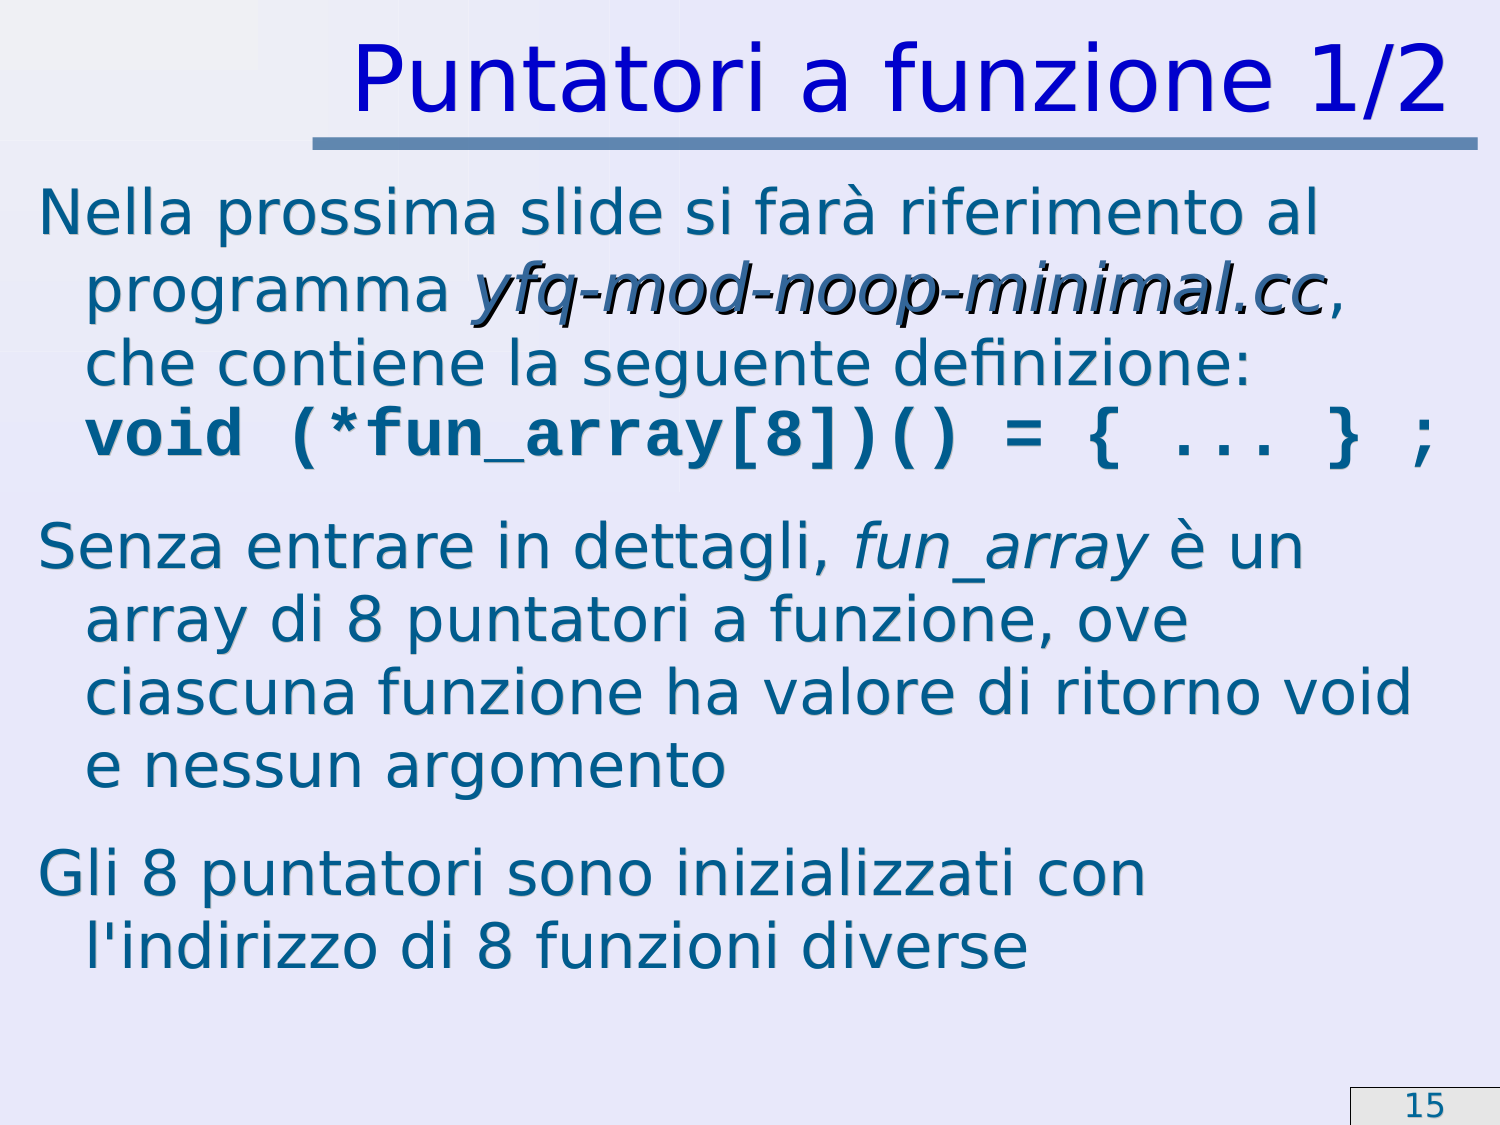

# Puntatori a funzione 1/2
Nella prossima slide si farà riferimento al programma yfq-mod-noop-minimal.cc, che contiene la seguente definizione:
void (*fun_array[8])() = { ... } ;
Senza entrare in dettagli, fun_array è un array di 8 puntatori a funzione, ove ciascuna funzione ha valore di ritorno void e nessun argomento
Gli 8 puntatori sono inizializzati con l'indirizzo di 8 funzioni diverse